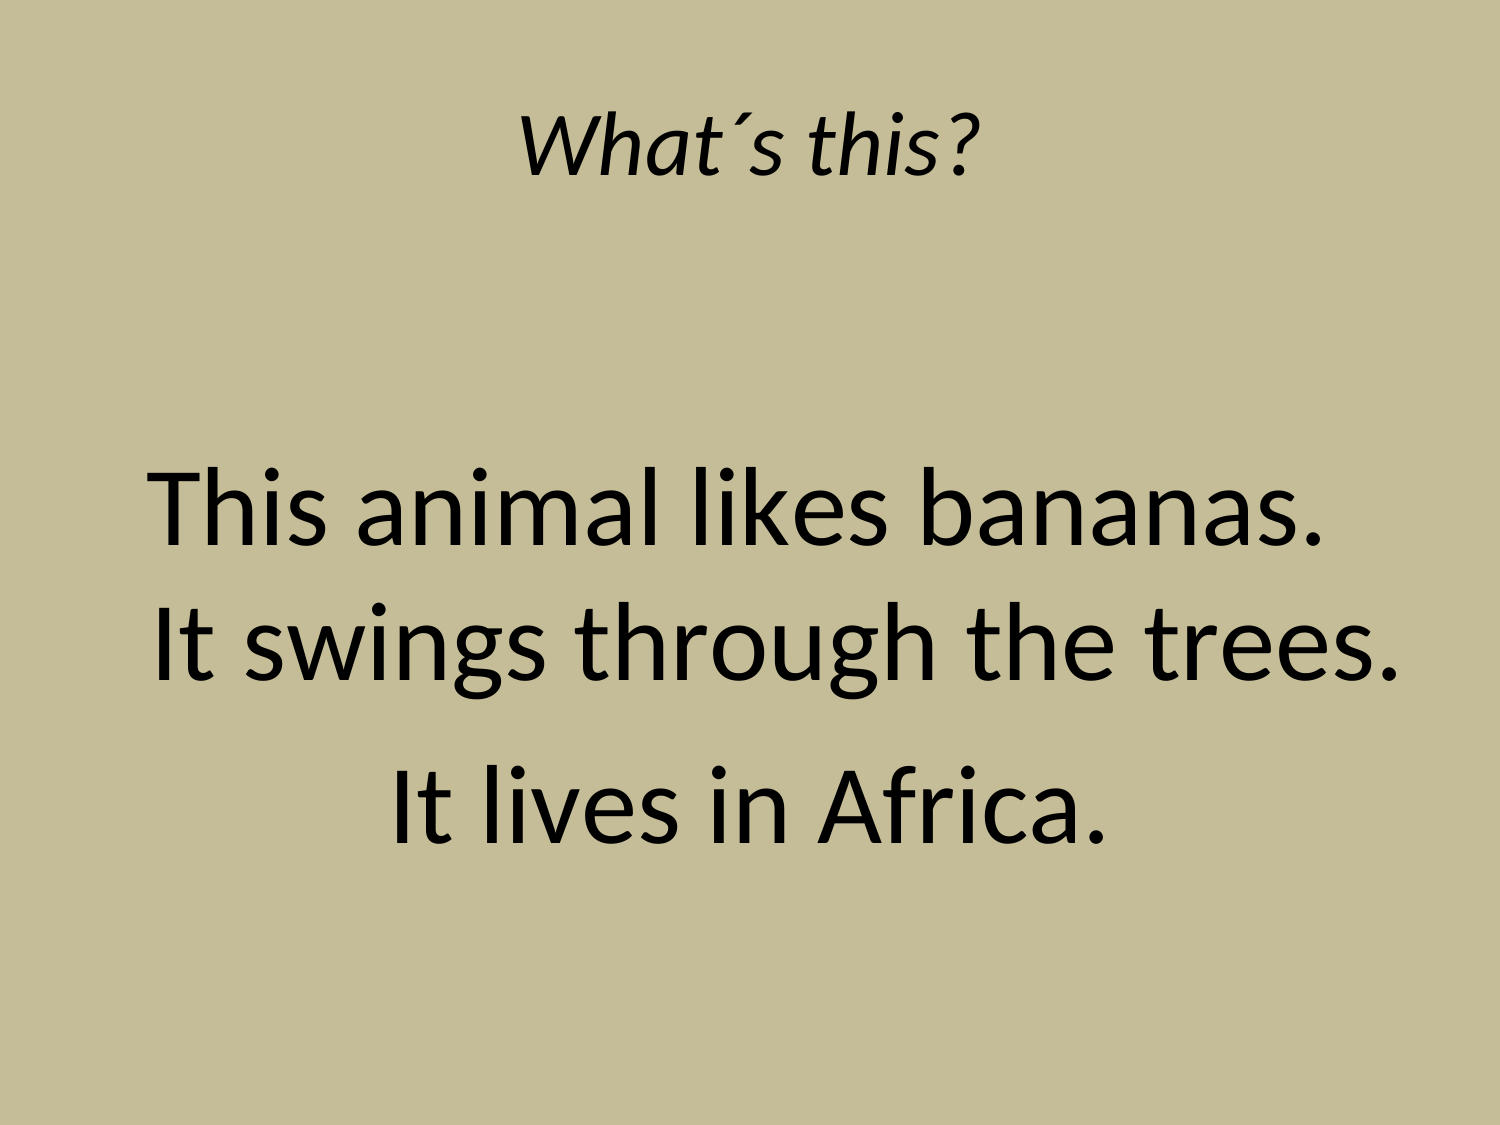

# What´s this?
This animal likes bananas.
It swings through the trees.
It lives in Africa.